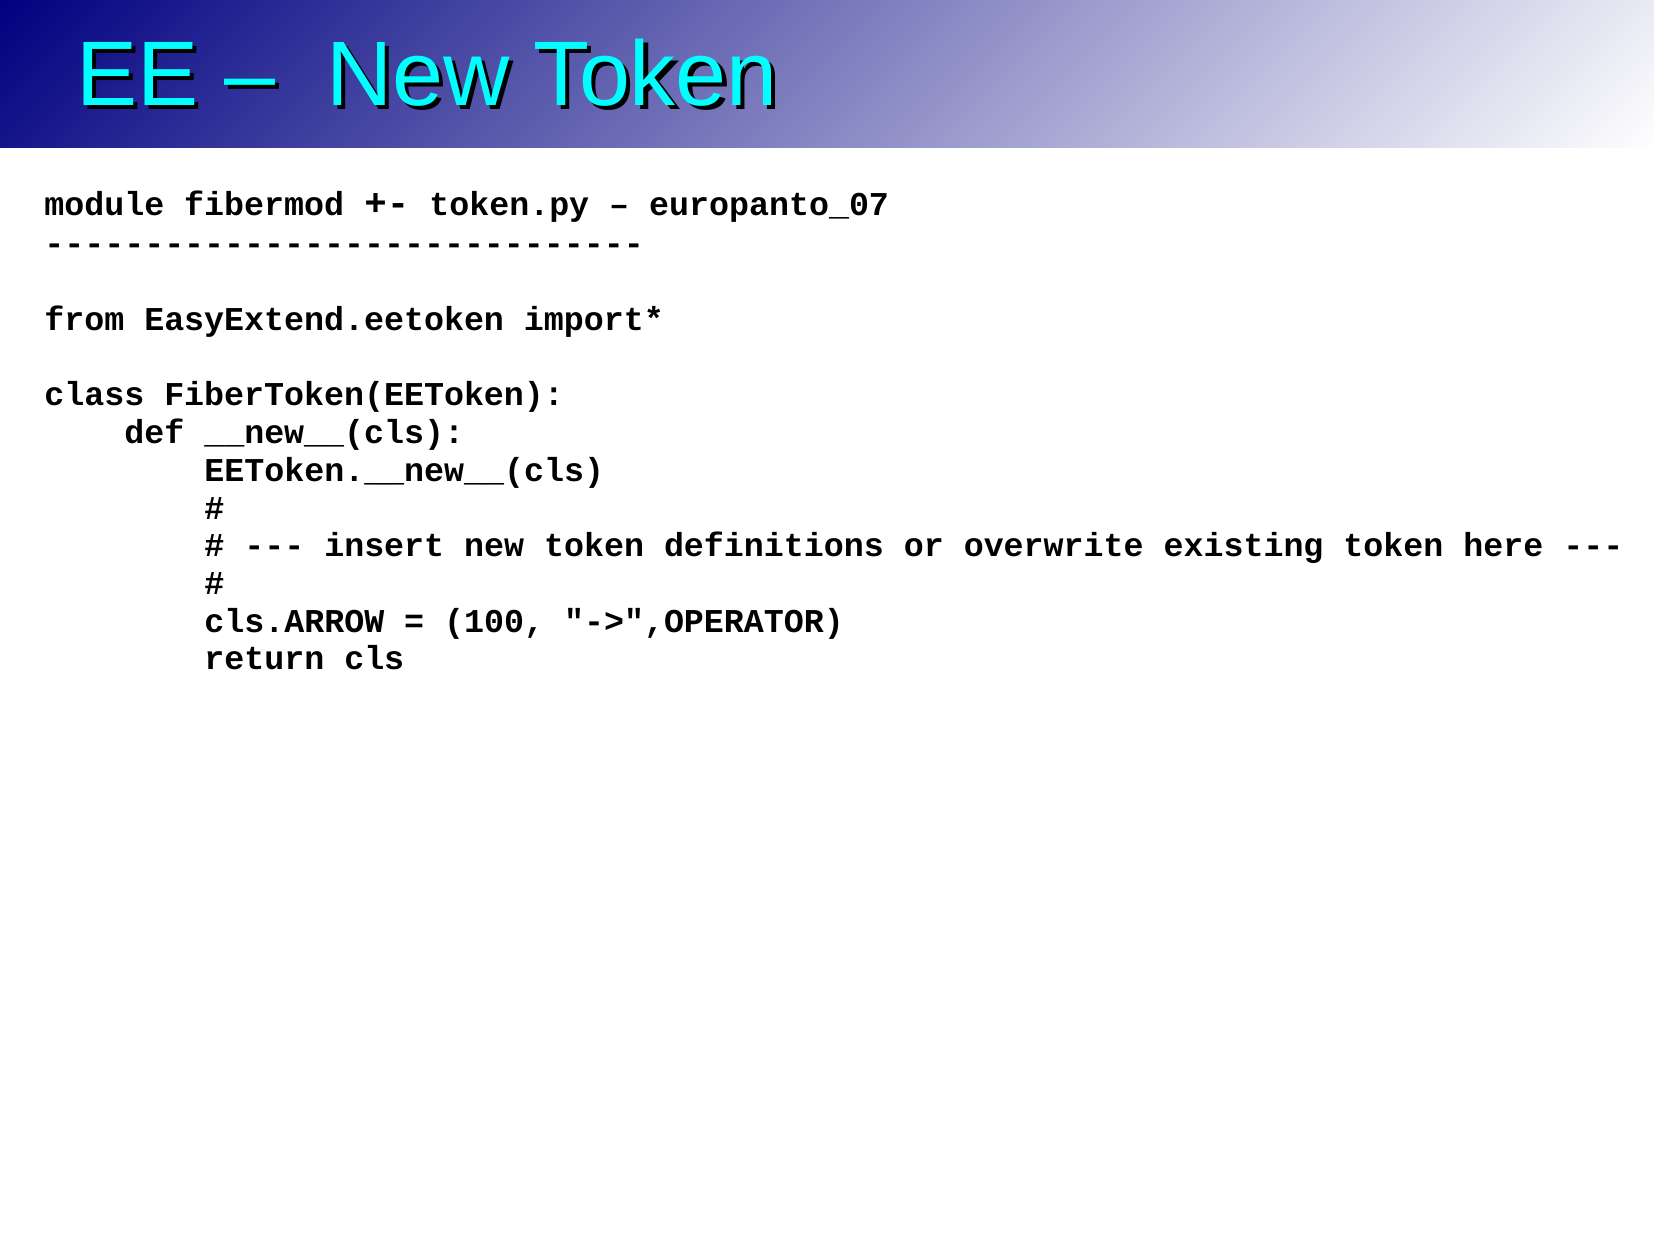

# EE – New Token
module fibermod +- token.py – europanto_07
------------------------------
from EasyExtend.eetoken import*
class FiberToken(EEToken):
 def __new__(cls):
 EEToken.__new__(cls)
 #
 # --- insert new token definitions or overwrite existing token here ---
 #
 cls.ARROW = (100, "->",OPERATOR)
 return cls